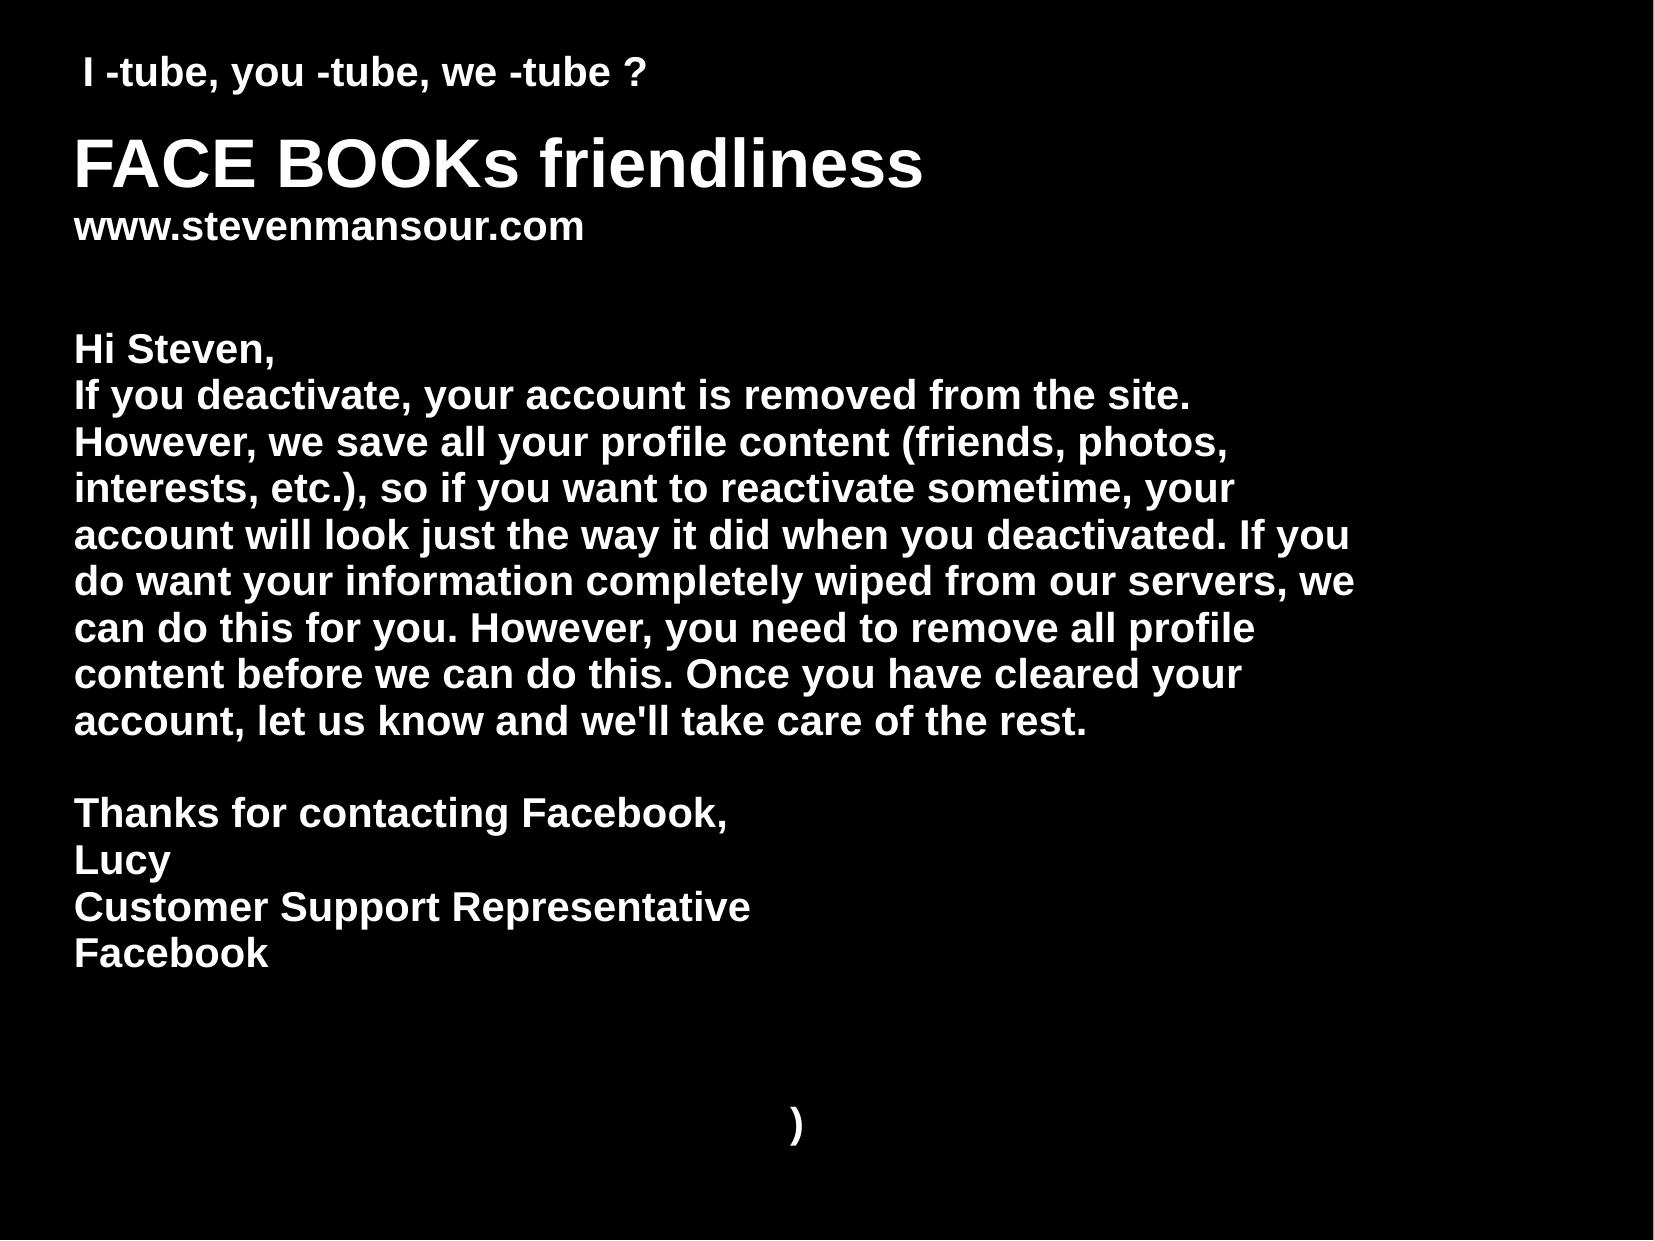

# I -tube, you -tube, we -tube ?
FACE BOOKs friendliness
www.stevenmansour.com
Hi Steven,
If you deactivate, your account is removed from the site.
However, we save all your profile content (friends, photos,
interests, etc.), so if you want to reactivate sometime, your
account will look just the way it did when you deactivated. If you
do want your information completely wiped from our servers, we
can do this for you. However, you need to remove all profile
content before we can do this. Once you have cleared your
account, let us know and we'll take care of the rest.
Thanks for contacting Facebook,
Lucy
Customer Support Representative
Facebook
)